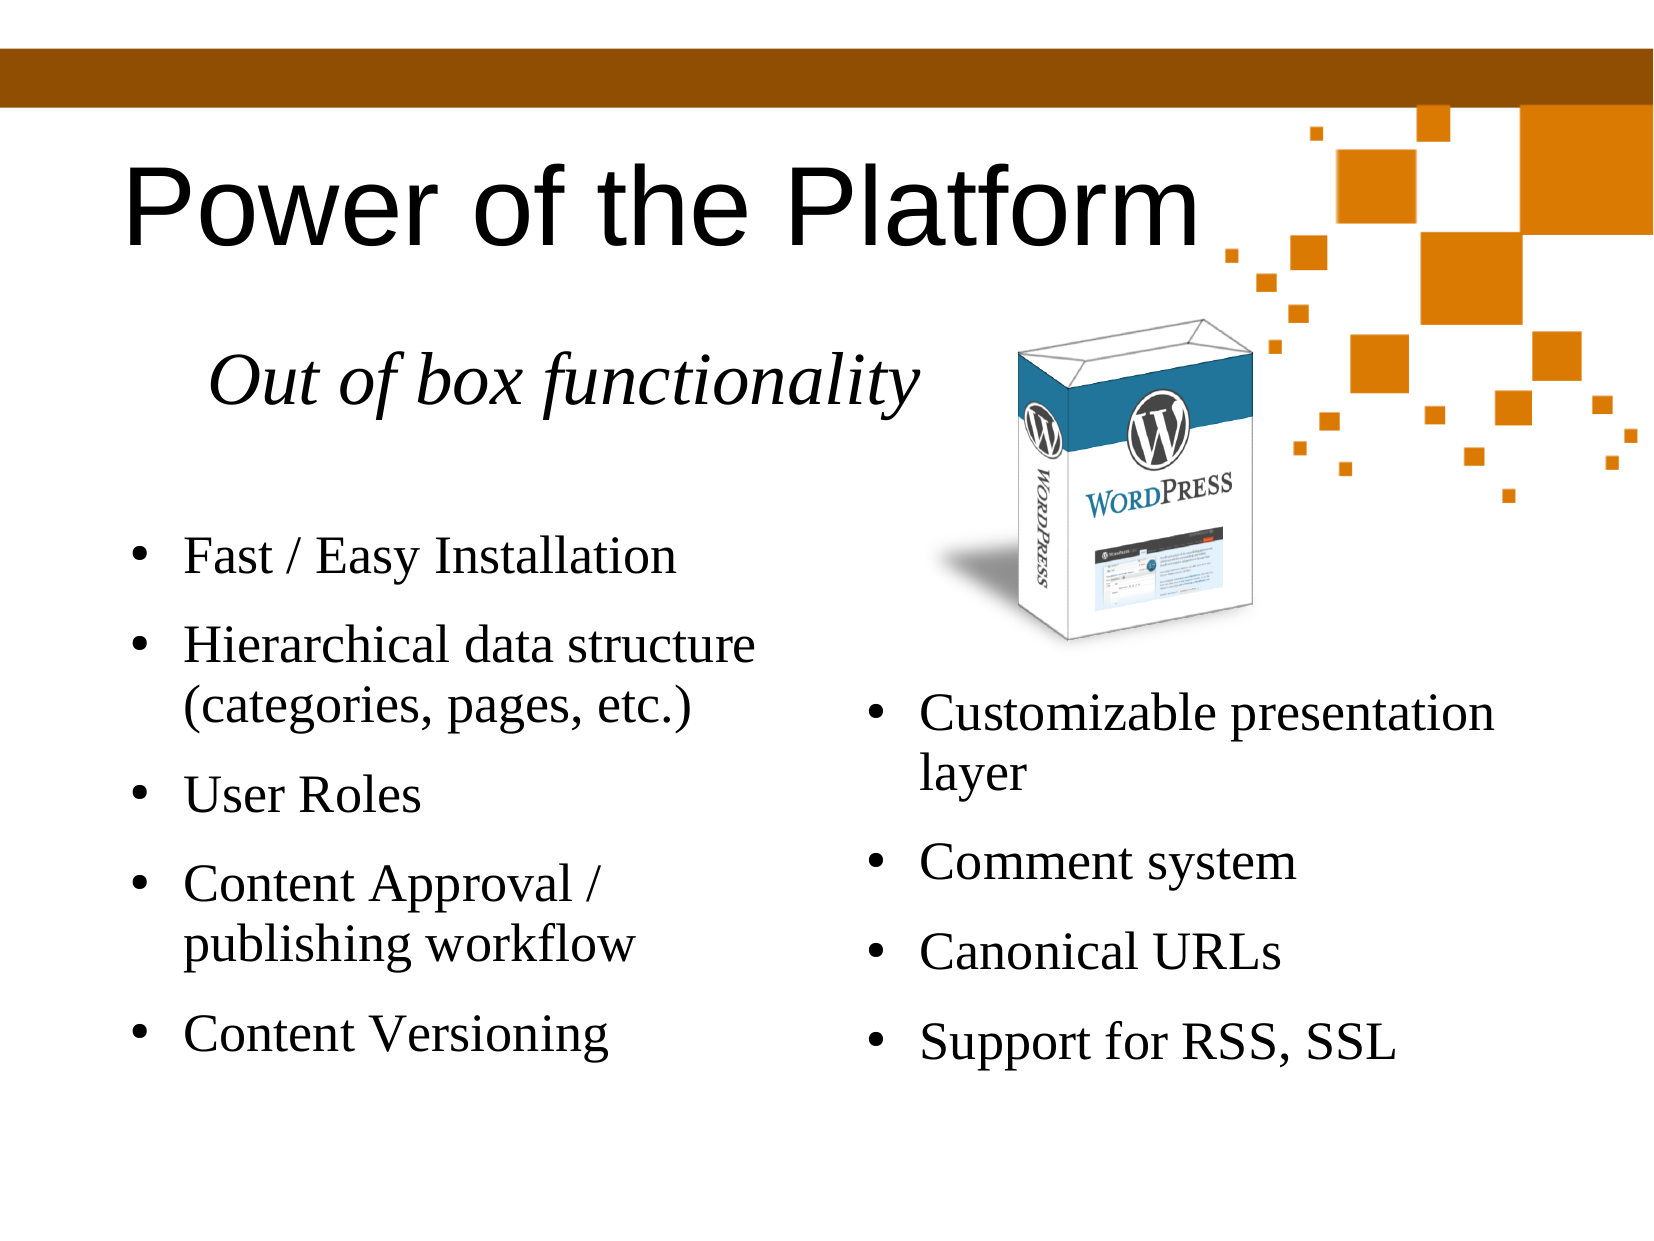

# Power of the Platform
Out of box functionality
Fast / Easy Installation
Hierarchical data structure (categories, pages, etc.)
User Roles
Content Approval / publishing workflow
Content Versioning
Customizable presentation layer
Comment system
Canonical URLs
Support for RSS, SSL